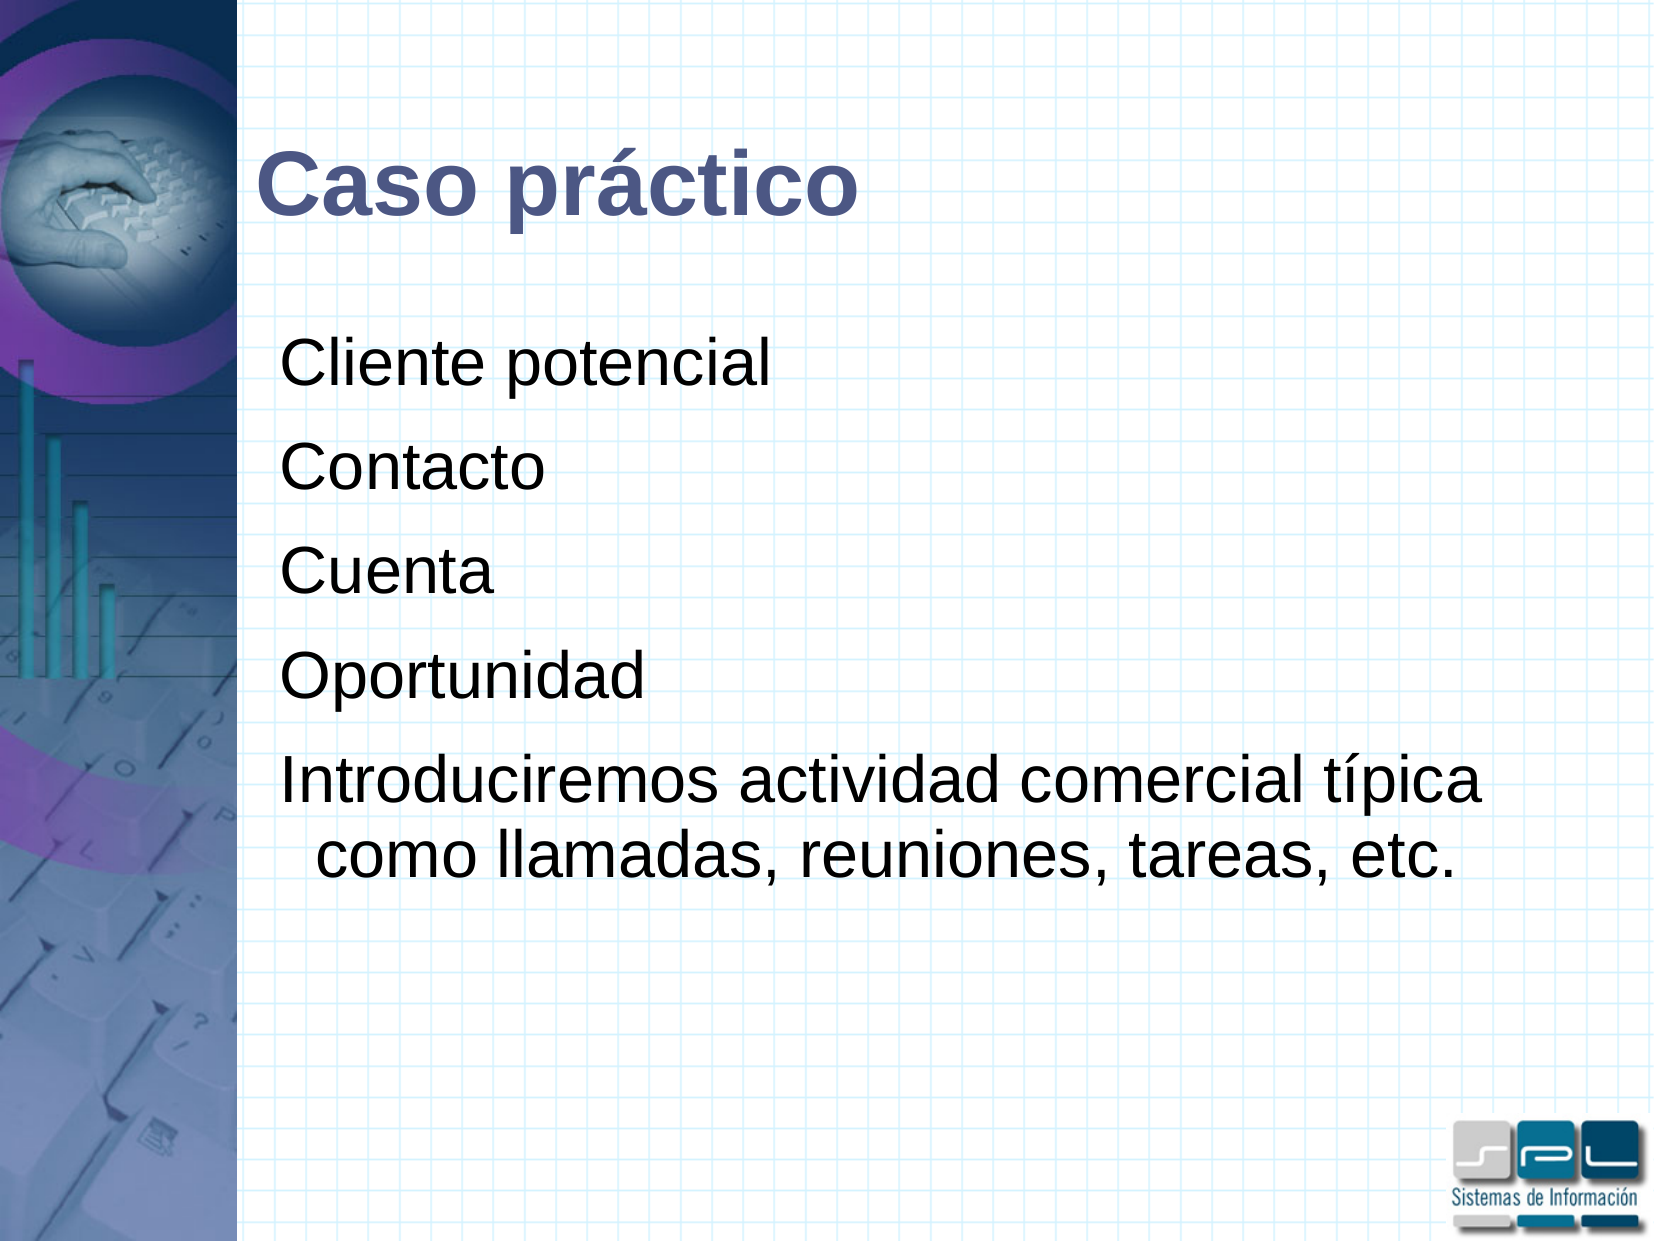

# Caso práctico
Cliente potencial
Contacto
Cuenta
Oportunidad
Introduciremos actividad comercial típica como llamadas, reuniones, tareas, etc.